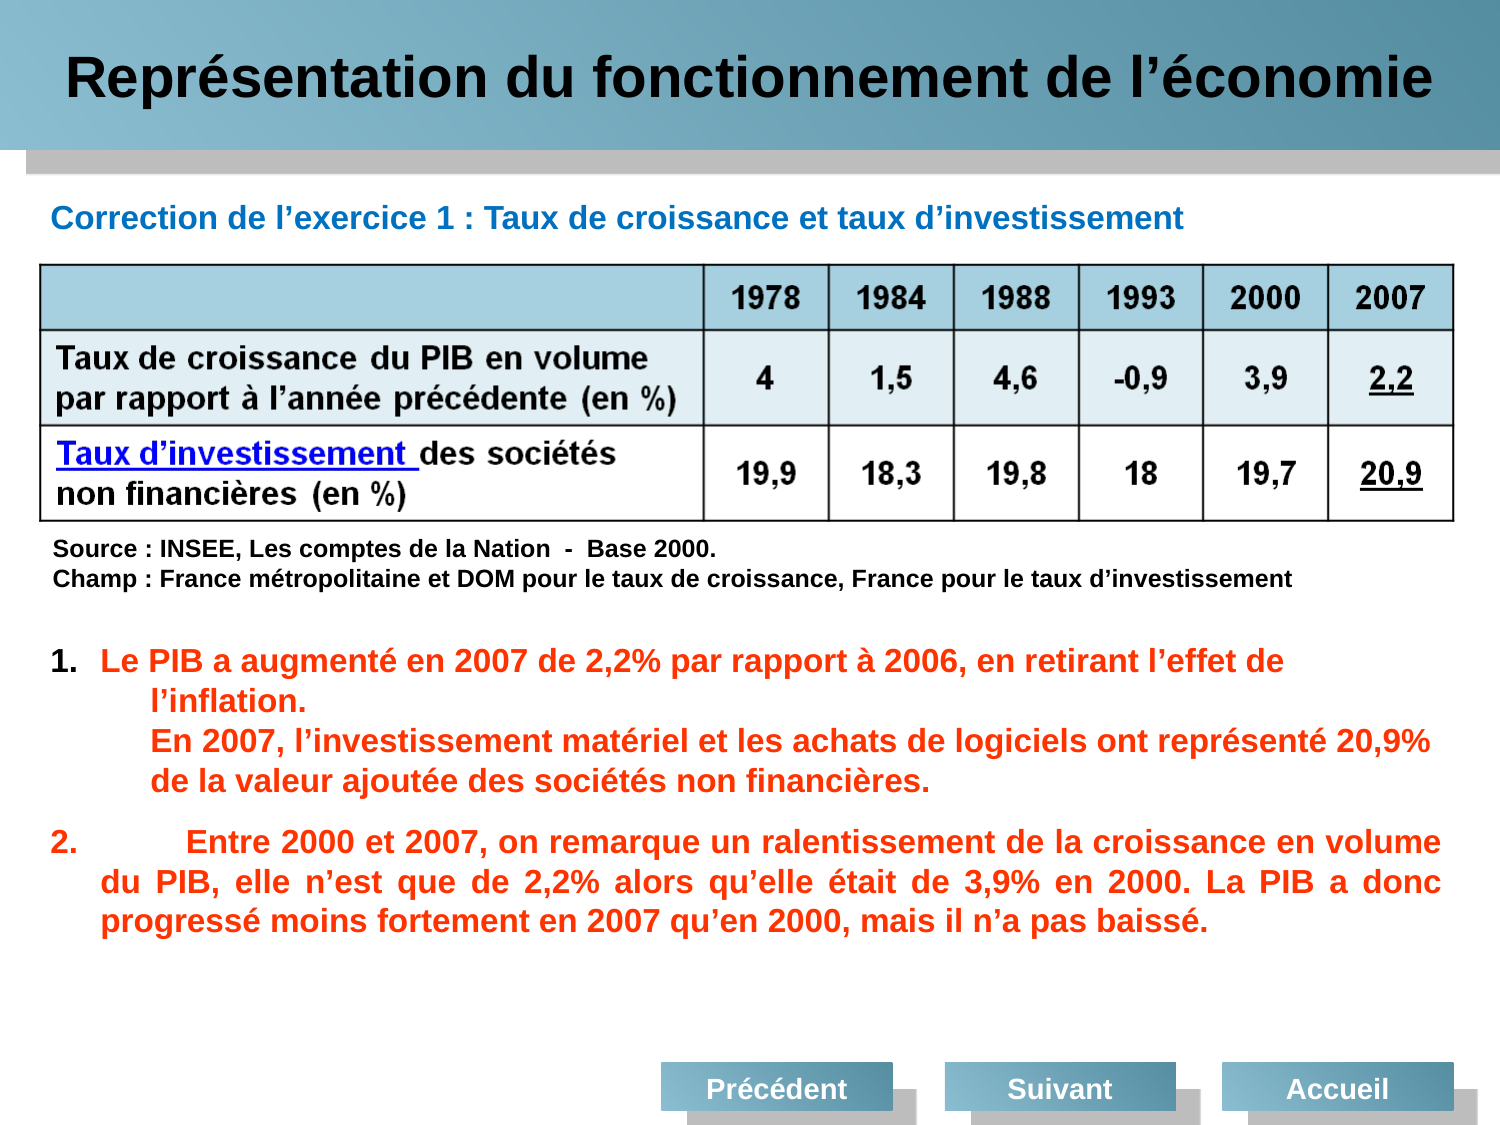

Représentation du fonctionnement de l’économie
Correction de l’exercice 1 : Taux de croissance et taux d’investissement
Source : INSEE, Les comptes de la Nation - Base 2000.
Champ : France métropolitaine et DOM pour le taux de croissance, France pour le taux d’investissement
Le PIB a augmenté en 2007 de 2,2% par rapport à 2006, en retirant l’effet de l’inflation.
En 2007, l’investissement matériel et les achats de logiciels ont représenté 20,9% de la valeur ajoutée des sociétés non financières.
2.	 Entre 2000 et 2007, on remarque un ralentissement de la croissance en volume du PIB, elle n’est que de 2,2% alors qu’elle était de 3,9% en 2000. La PIB a donc progressé moins fortement en 2007 qu’en 2000, mais il n’a pas baissé.
Précédent
Suivant
Accueil